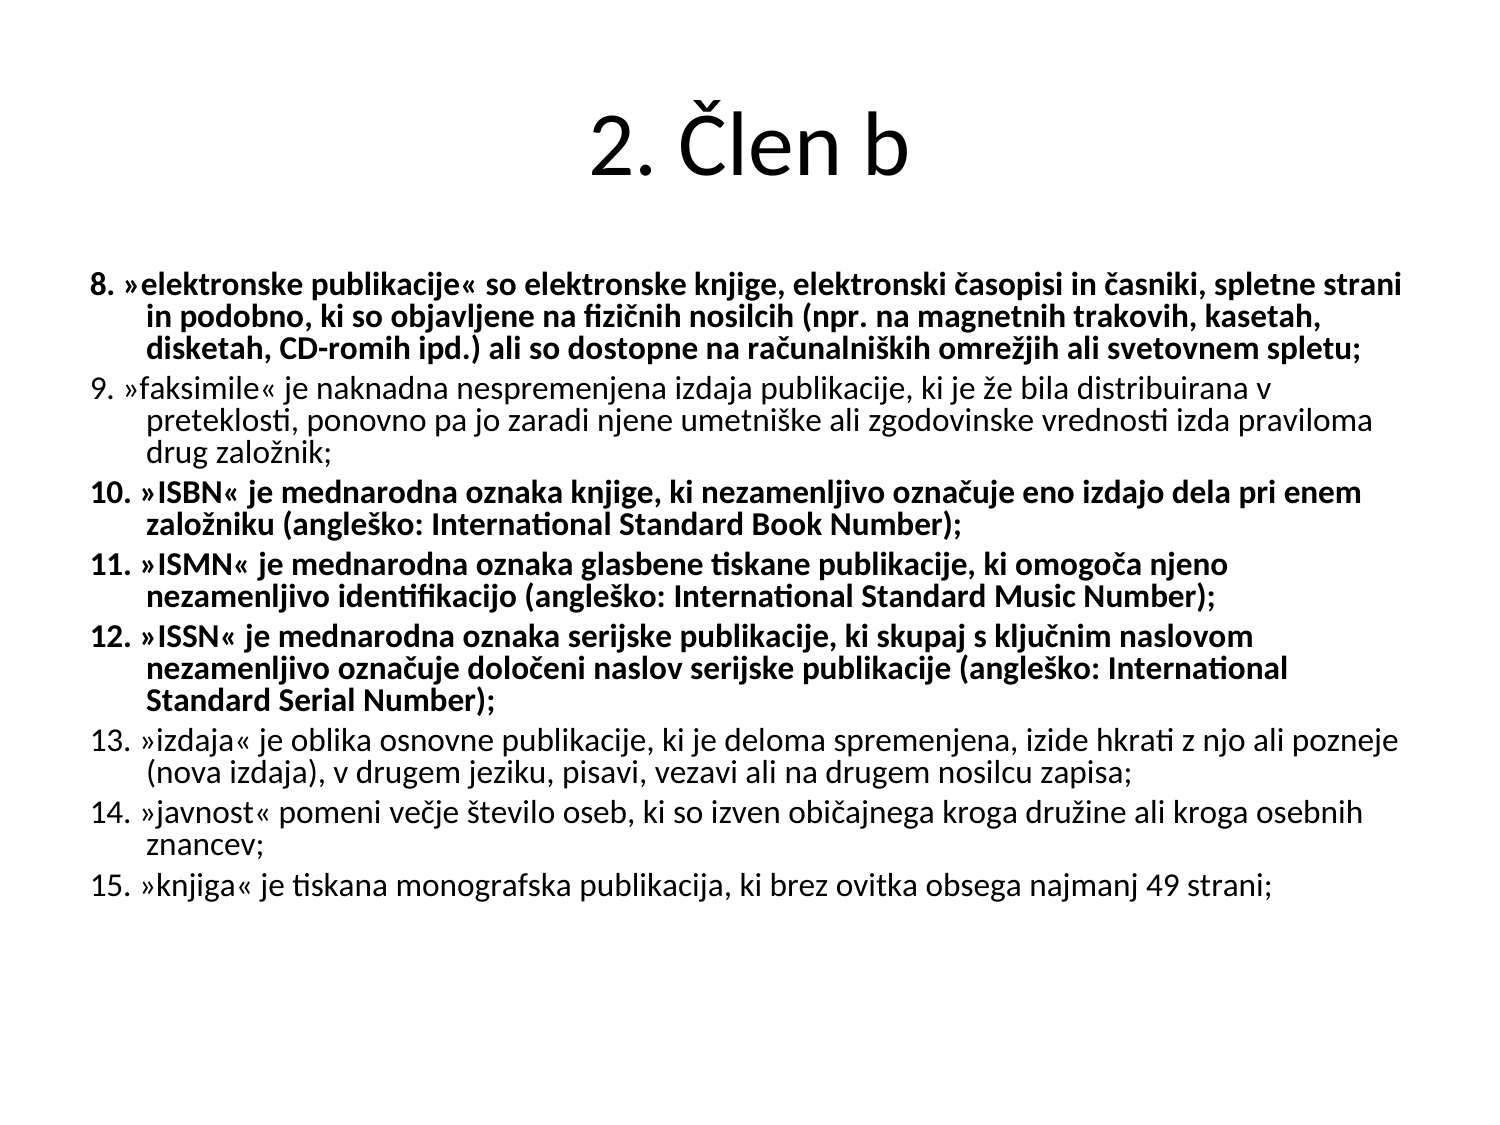

# 2. Člen b
8. »elektronske publikacije« so elektronske knjige, elektronski časopisi in časniki, spletne strani in podobno, ki so objavljene na fizičnih nosilcih (npr. na magnetnih trakovih, kasetah, disketah, CD-romih ipd.) ali so dostopne na računalniških omrežjih ali svetovnem spletu;
9. »faksimile« je naknadna nespremenjena izdaja publikacije, ki je že bila distribuirana v preteklosti, ponovno pa jo zaradi njene umetniške ali zgodovinske vrednosti izda praviloma drug založnik;
10. »ISBN« je mednarodna oznaka knjige, ki nezamenljivo označuje eno izdajo dela pri enem založniku (angleško: International Standard Book Number);
11. »ISMN« je mednarodna oznaka glasbene tiskane publikacije, ki omogoča njeno nezamenljivo identifikacijo (angleško: International Standard Music Number);
12. »ISSN« je mednarodna oznaka serijske publikacije, ki skupaj s ključnim naslovom nezamenljivo označuje določeni naslov serijske publikacije (angleško: International Standard Serial Number);
13. »izdaja« je oblika osnovne publikacije, ki je deloma spremenjena, izide hkrati z njo ali pozneje (nova izdaja), v drugem jeziku, pisavi, vezavi ali na drugem nosilcu zapisa;
14. »javnost« pomeni večje število oseb, ki so izven običajnega kroga družine ali kroga osebnih znancev;
15. »knjiga« je tiskana monografska publikacija, ki brez ovitka obsega najmanj 49 strani;